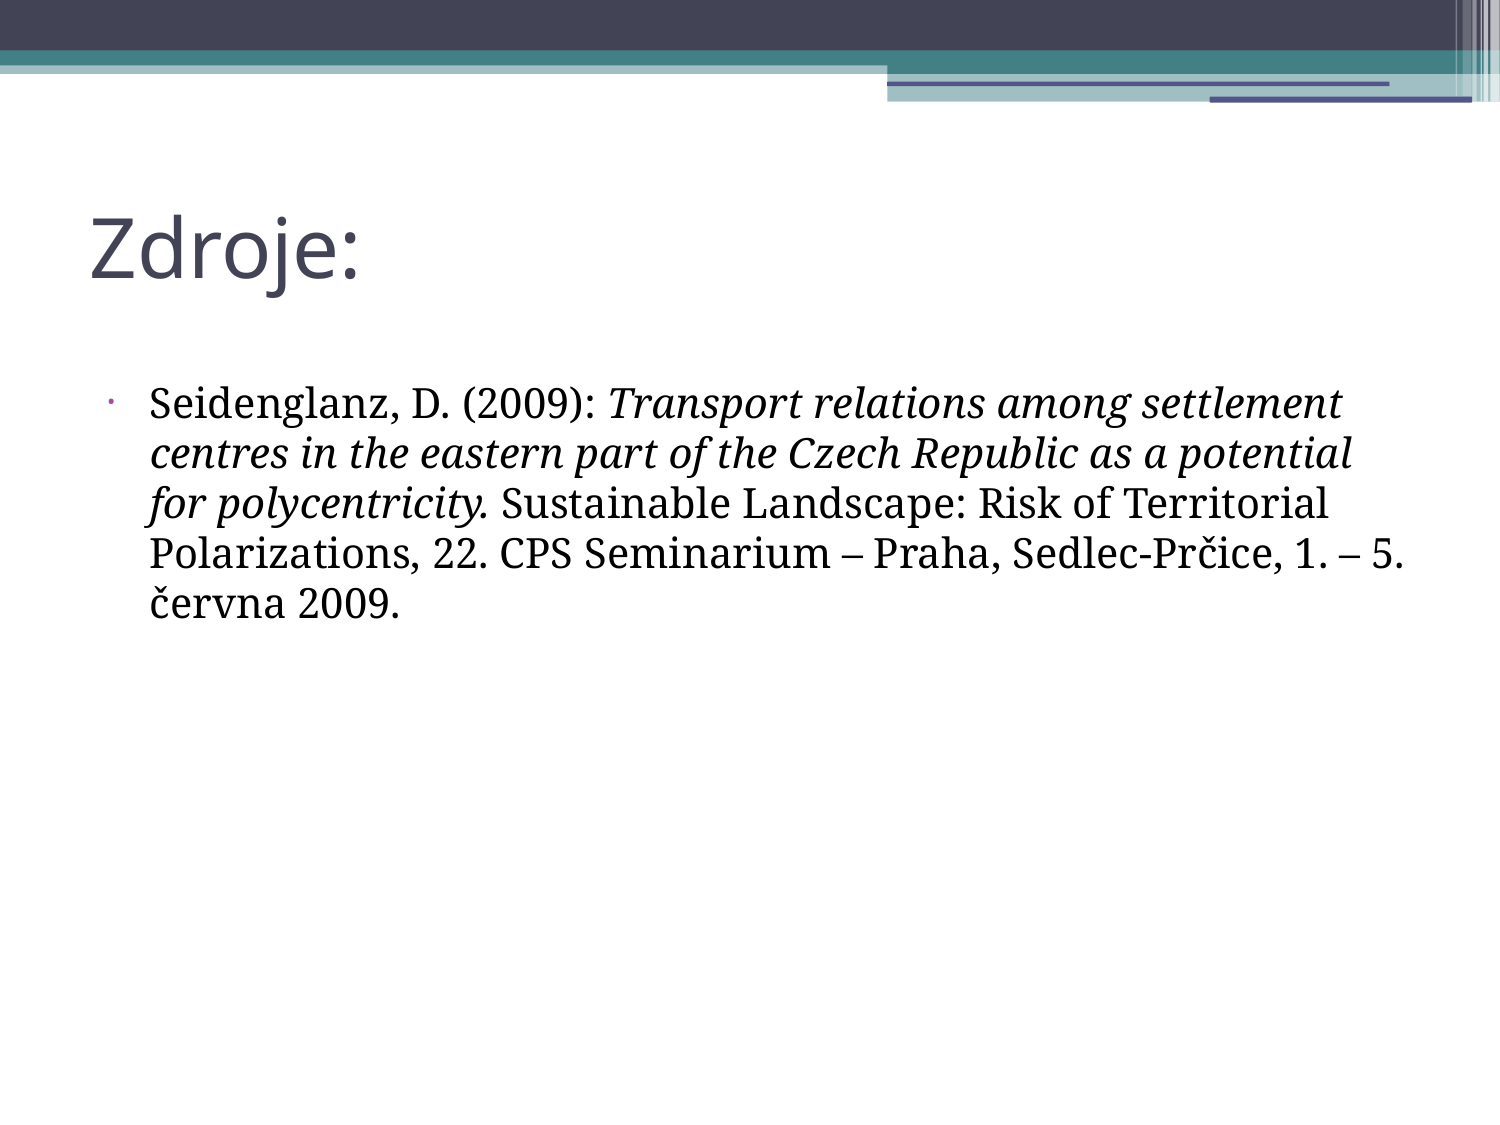

# Zdroje:
Seidenglanz, D. (2009): Transport relations among settlement centres in the eastern part of the Czech Republic as a potential for polycentricity. Sustainable Landscape: Risk of Territorial Polarizations, 22. CPS Seminarium – Praha, Sedlec-Prčice, 1. – 5. června 2009.